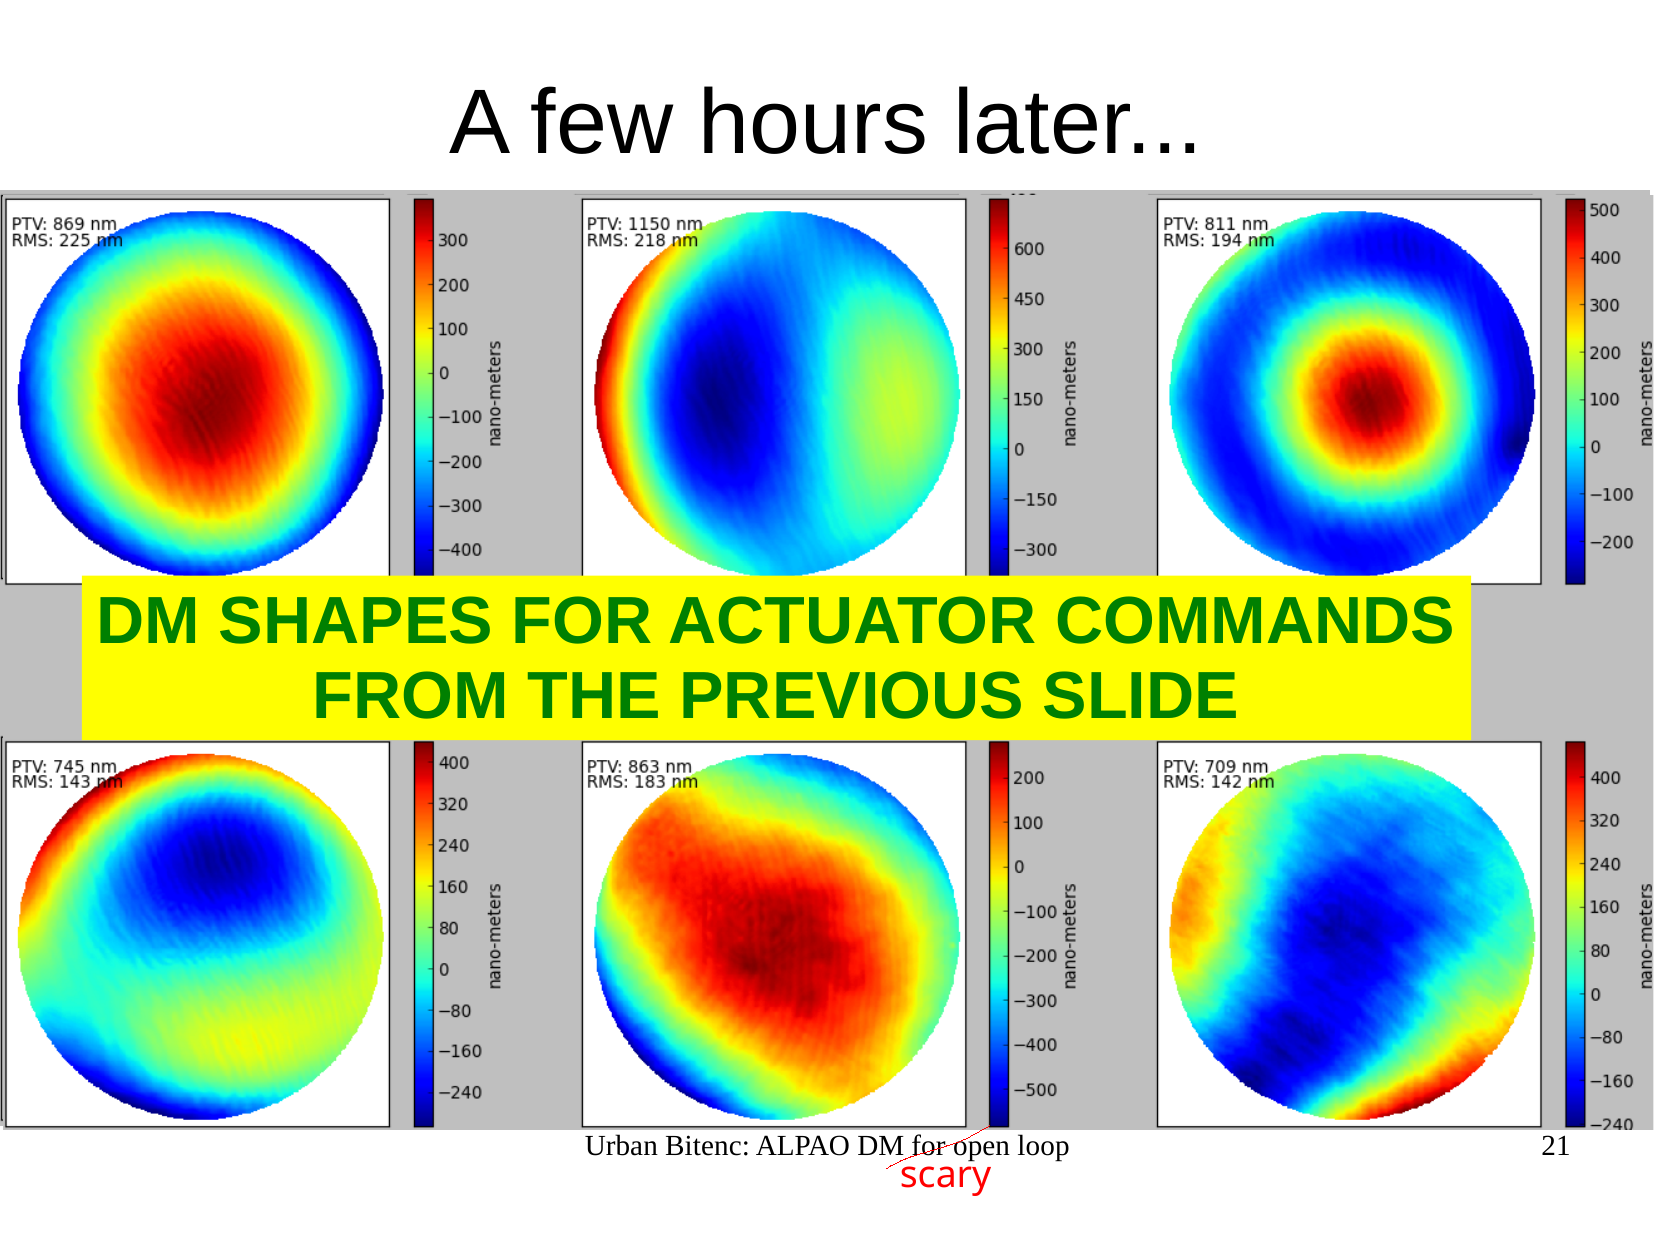

# A few hours later...
DM SHAPES FOR ACTUATOR COMMANDS
FROM THE PREVIOUS SLIDE
Urban Bitenc: ALPAO DM for open loop
21
scary